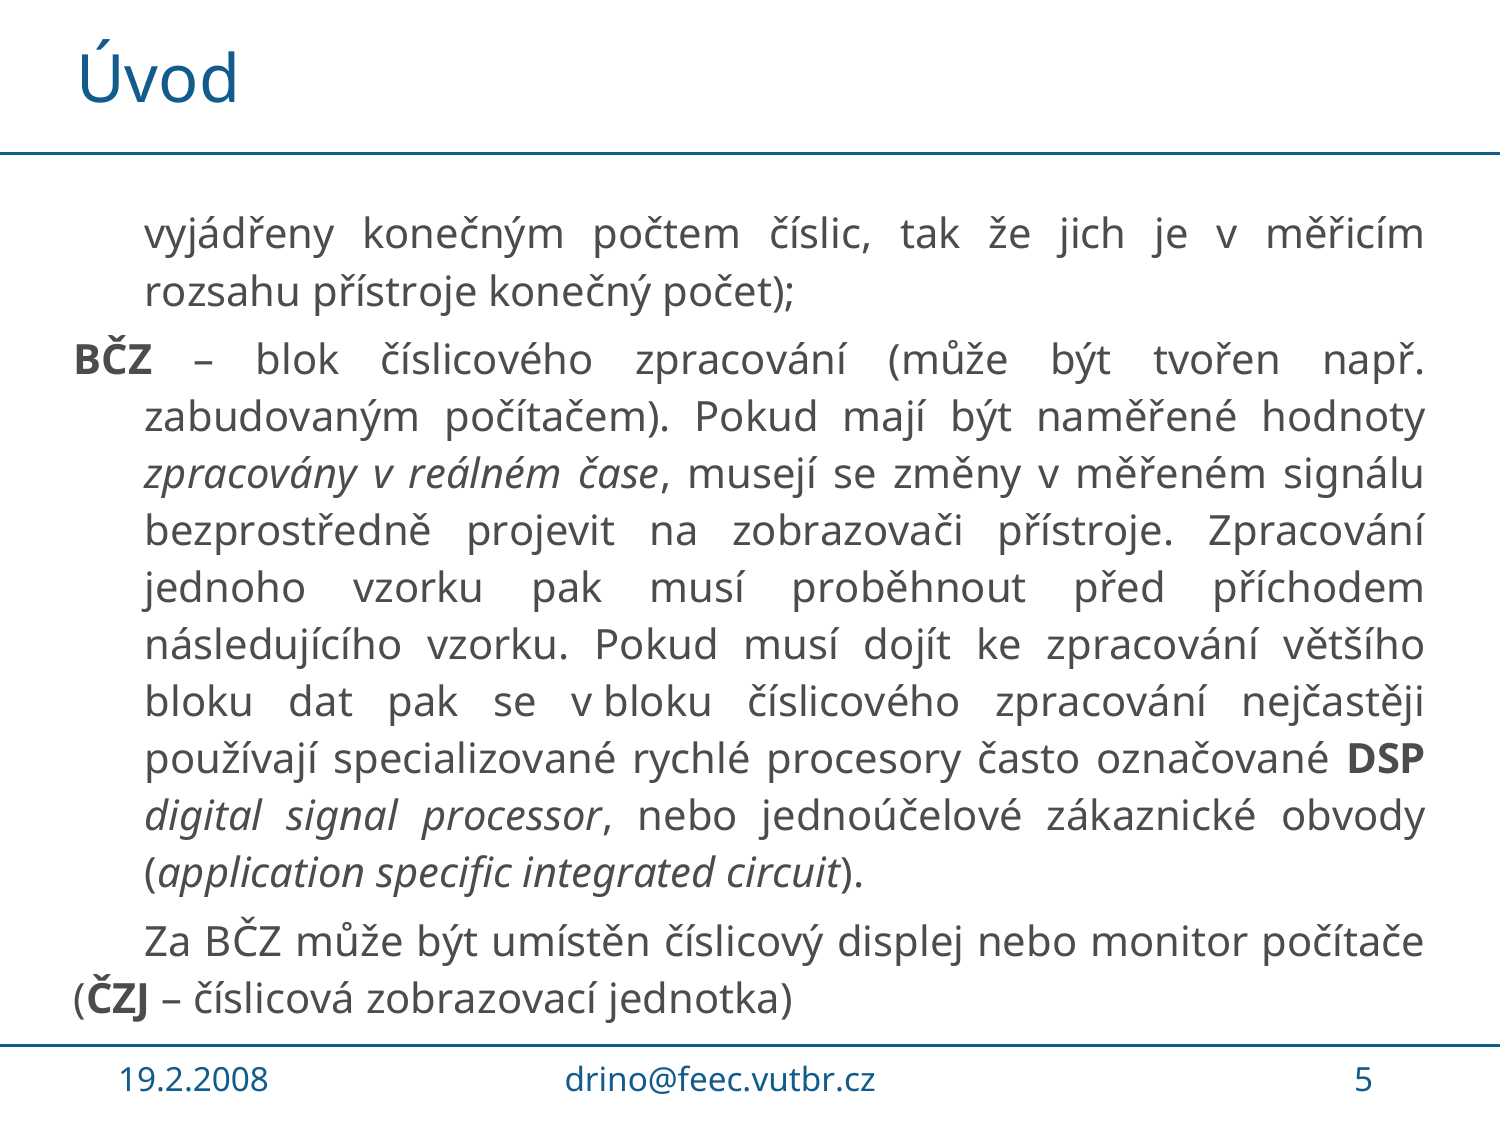

# Úvod
vyjádřeny konečným počtem číslic, tak že jich je v měřicím rozsahu přístroje konečný počet);
BČZ – blok číslicového zpracování (může být tvořen např. zabudovaným počítačem). Pokud mají být naměřené hodnoty zpracovány v reálném čase, musejí se změny v měřeném signálu bezprostředně projevit na zobrazovači přístroje. Zpracování jednoho vzorku pak musí proběhnout před příchodem následujícího vzorku. Pokud musí dojít ke zpracování většího bloku dat pak se v bloku číslicového zpracování nejčastěji používají specializované rychlé procesory často označované DSP digital signal processor, nebo jednoúčelové zákaznické obvody (application specific integrated circuit).
Za BČZ může být umístěn číslicový displej nebo monitor počítače (ČZJ – číslicová zobrazovací jednotka)
19.2.2008
drino@feec.vutbr.cz